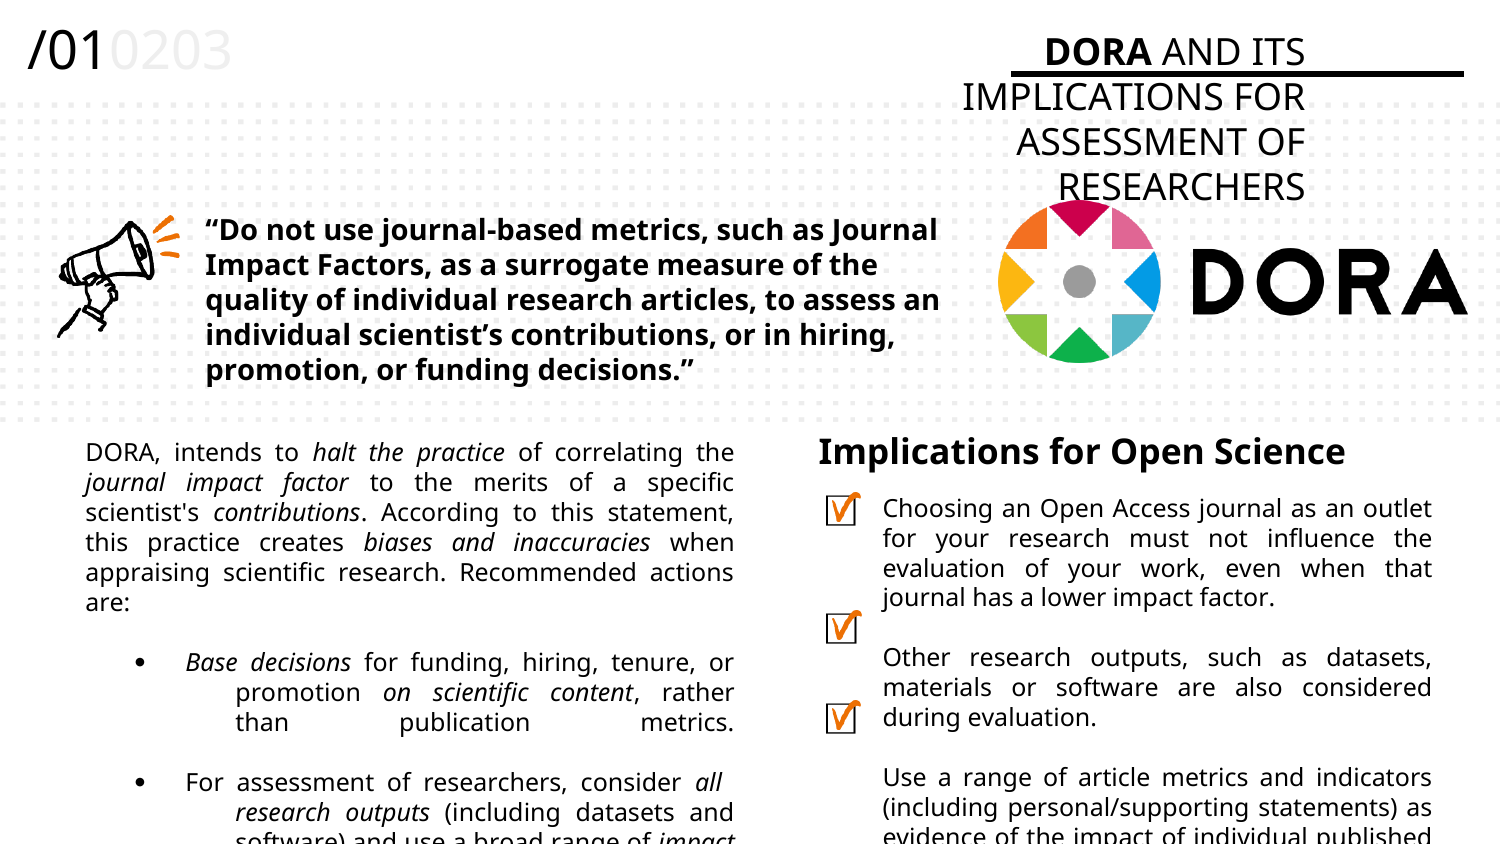

/010203
DORA AND ITS IMPLICATIONS FOR ASSESSMENT OF RESEARCHERS
“Do not use journal-based metrics, such as Journal Impact Factors, as a surrogate measure of the quality of individual research articles, to assess an individual scientist’s contributions, or in hiring, promotion, or funding decisions.”
DORA, intends to halt the practice of correlating the journal impact factor to the merits of a specific scientist's contributions. According to this statement, this practice creates biases and inaccuracies when appraising scientific research. Recommended actions are:
Base decisions for funding, hiring, tenure, or promotion on scientific content, rather than publication metrics.
For assessment of researchers, consider all research outputs (including datasets and software) and use a broad range of impact measures including influence on policy and practice.
Implications for Open Science
Choosing an Open Access journal as an outlet for your research must not influence the evaluation of your work, even when that journal has a lower impact factor.
Other research outputs, such as datasets, materials or software are also considered during evaluation.
Use a range of article metrics and indicators (including personal/supporting statements) as evidence of the impact of individual published articles and other research outputs